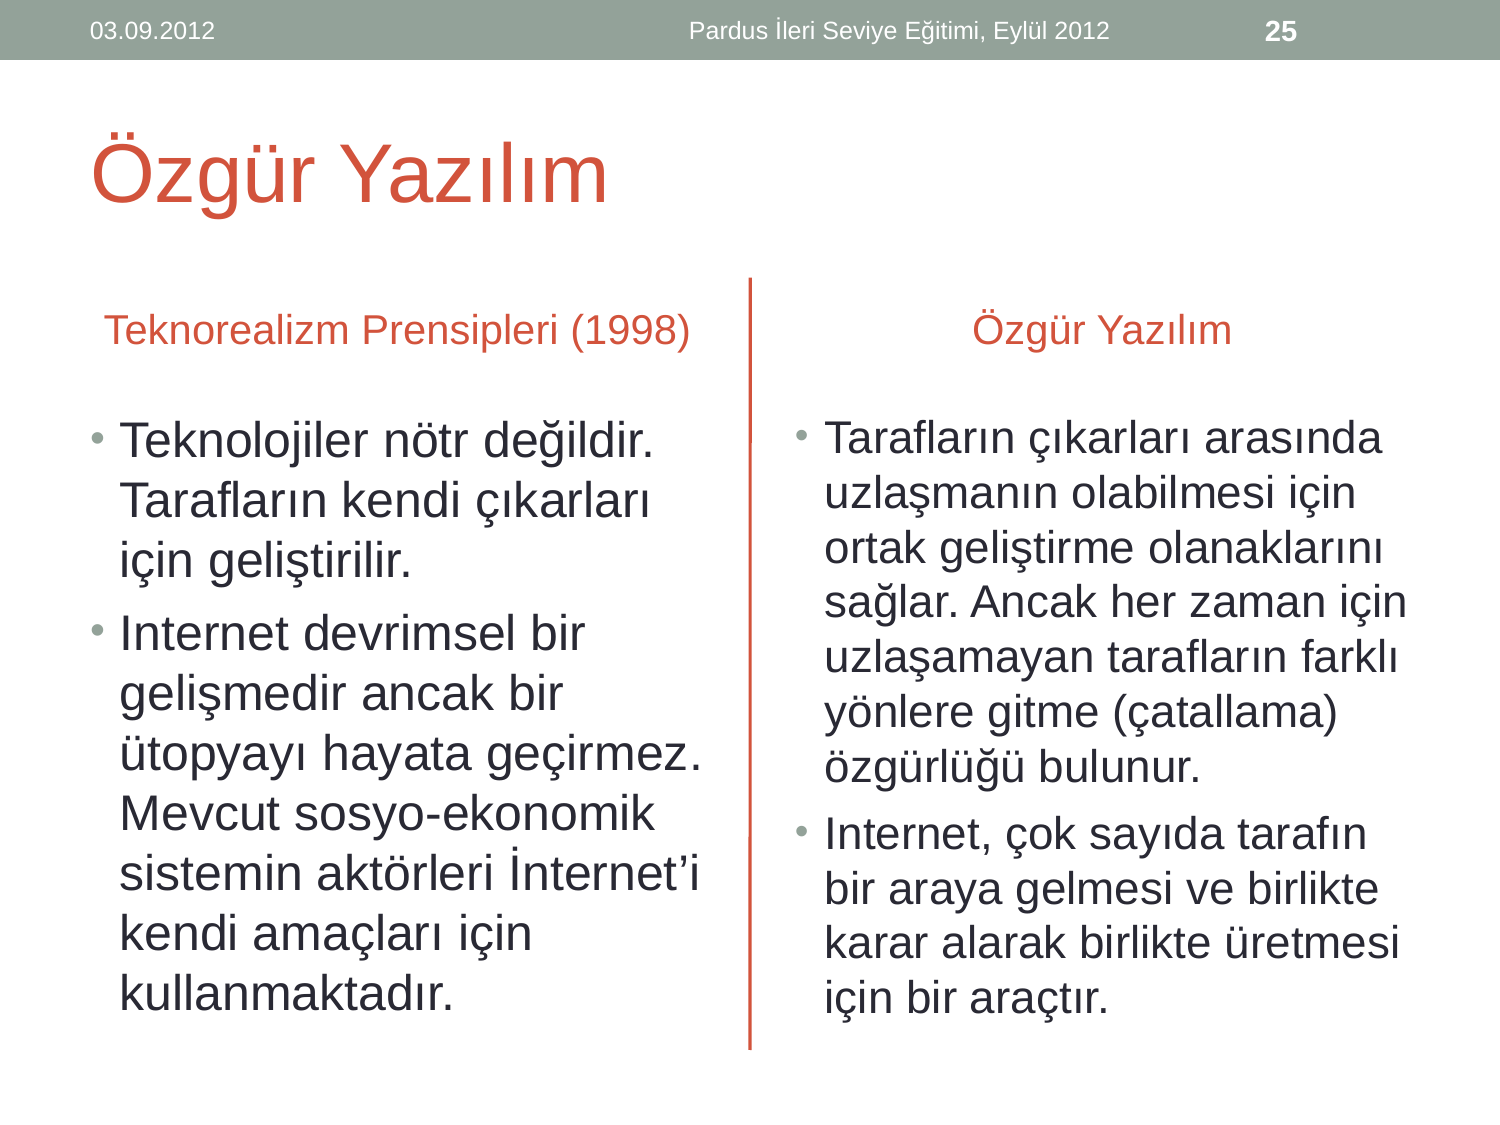

03.09.2012
Pardus İleri Seviye Eğitimi, Eylül 2012
# Özgür Yazılım
Teknorealizm Prensipleri (1998)
Özgür Yazılım
Teknolojiler nötr değildir. Tarafların kendi çıkarları için geliştirilir.
Internet devrimsel bir gelişmedir ancak bir ütopyayı hayata geçirmez. Mevcut sosyo-ekonomik sistemin aktörleri İnternet’i kendi amaçları için kullanmaktadır.
Tarafların çıkarları arasında uzlaşmanın olabilmesi için ortak geliştirme olanaklarını sağlar. Ancak her zaman için uzlaşamayan tarafların farklı yönlere gitme (çatallama) özgürlüğü bulunur.
Internet, çok sayıda tarafın bir araya gelmesi ve birlikte karar alarak birlikte üretmesi için bir araçtır.